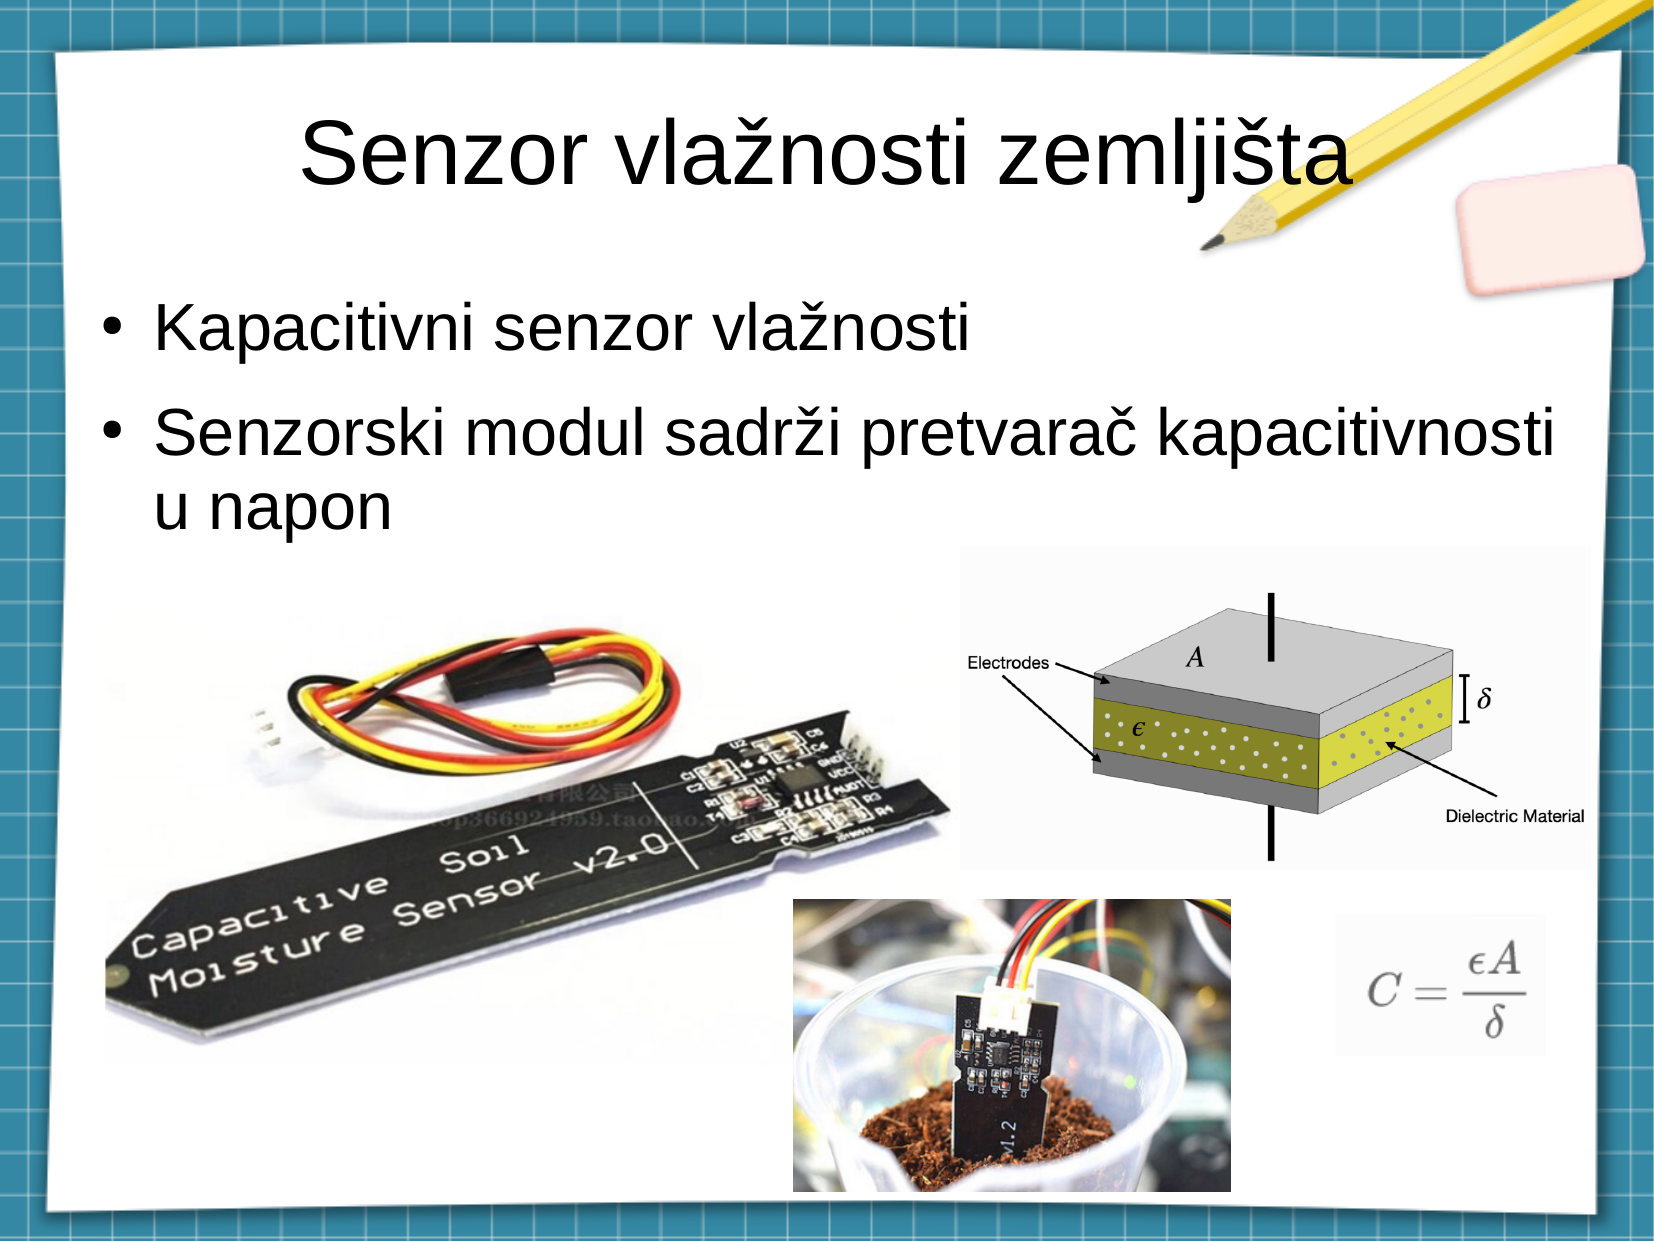

# Senzor vlažnosti zemljišta
Kapacitivni senzor vlažnosti
Senzorski modul sadrži pretvarač kapacitivnosti u napon